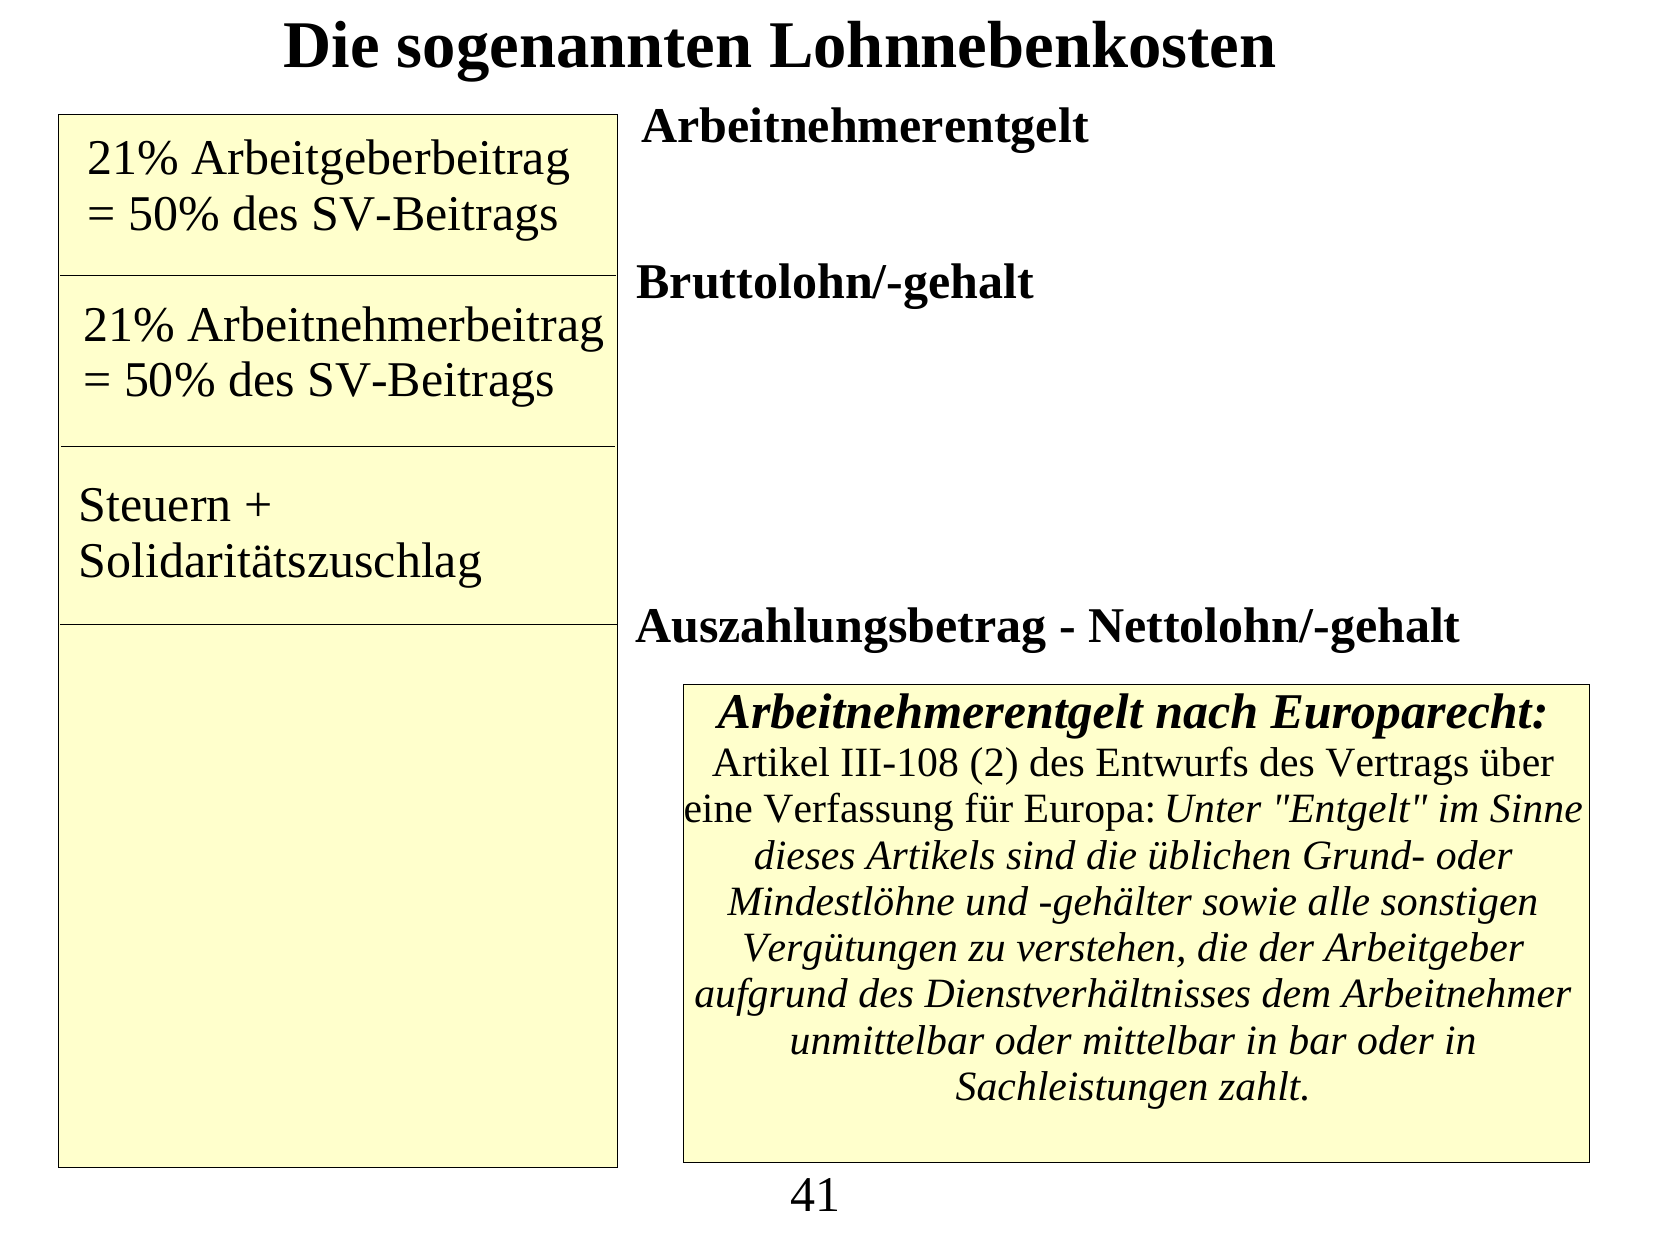

Die sogenannten Lohnnebenkosten
Arbeitnehmerentgelt
 21% Arbeitgeberbeitrag
 = 50% des SV-Beitrags
Bruttolohn/-gehalt
 21% Arbeitnehmerbeitrag
 = 50% des SV-Beitrags
 Steuern +
 Solidaritätszuschlag
Auszahlungsbetrag - Nettolohn/-gehalt
Arbeitnehmerentgelt nach Europarecht: Artikel III-108 (2) des Entwurfs des Vertrags über eine Verfassung für Europa: Unter "Entgelt" im Sinne dieses Artikels sind die üblichen Grund- oder Mindestlöhne und -gehälter sowie alle sonstigen Vergütungen zu verstehen, die der Arbeitgeber aufgrund des Dienstverhältnisses dem Arbeitnehmer unmittelbar oder mittelbar in bar oder in Sachleistungen zahlt.